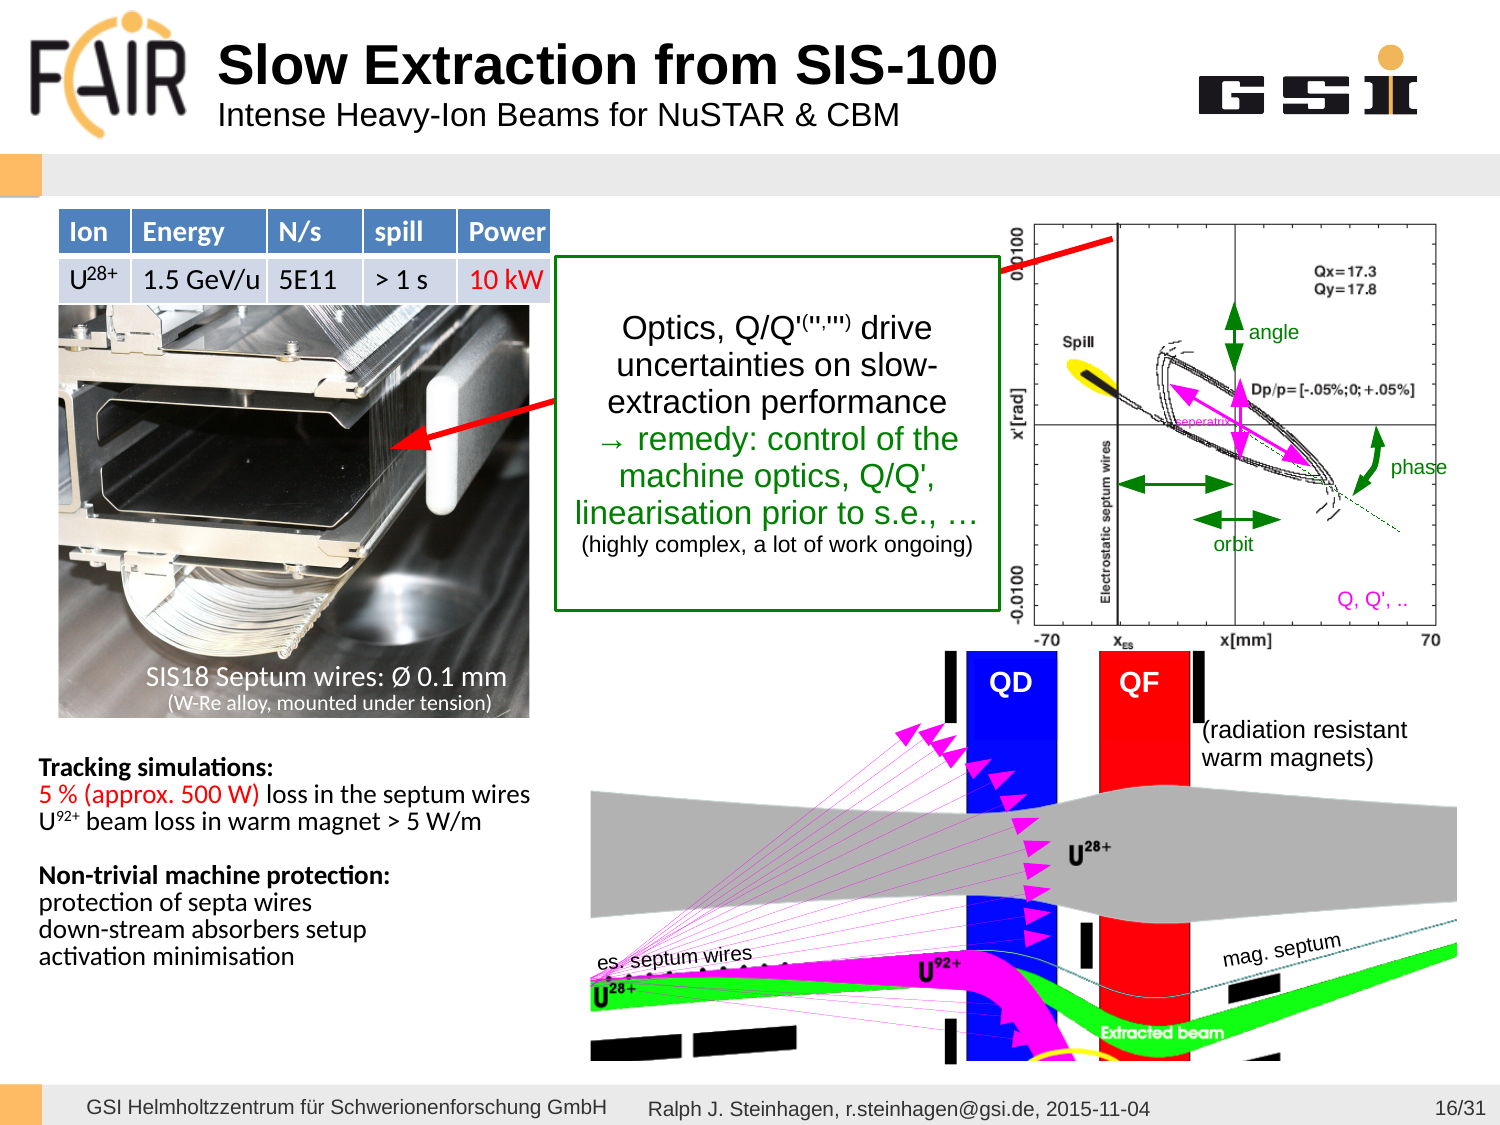

# Slow Extraction from SIS-100 Intense Heavy-Ion Beams for NuSTAR & CBM
Ion
Energy
N/s
spill
Power
28+
U
1.5 GeV/u
5E11
> 1 s
10 kW
Tracking simulations:
5 % (approx. 500 W) loss in the septum wires
U92+ beam loss in warm magnet > 5 W/m
Non-trivial machine protection:
protection of septa wires
down-stream absorbers setup
activation minimisation
Optics, Q/Q'('',''') drive uncertainties on slow-extraction performance
→ remedy: control of the machine optics, Q/Q', linearisation prior to s.e., …
(highly complex, a lot of work ongoing)
angle
seperatrix
phase
orbit
Q, Q', ..
QD
QF
(radiation resistant
warm magnets)
mag. septum
es. septum wires
SIS18 Septum wires: Ø 0.1 mm
(W-Re alloy, mounted under tension)